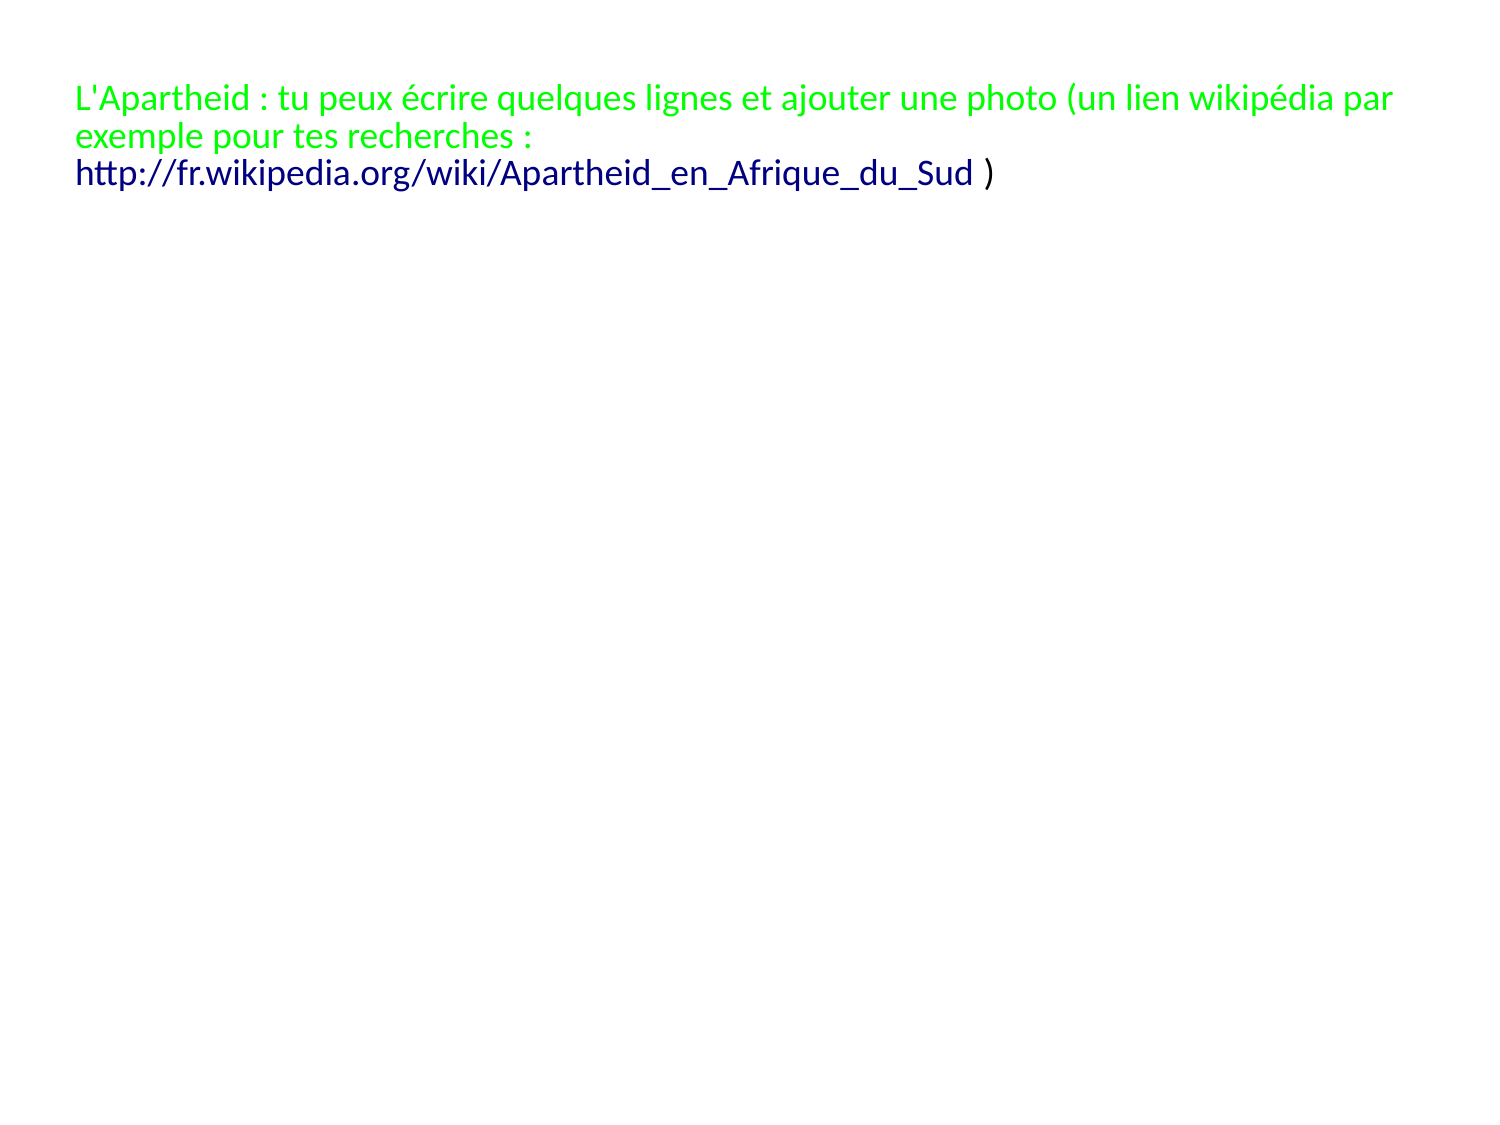

# L'Apartheid : tu peux écrire quelques lignes et ajouter une photo (un lien wikipédia par exemple pour tes recherches : http://fr.wikipedia.org/wiki/Apartheid_en_Afrique_du_Sud )